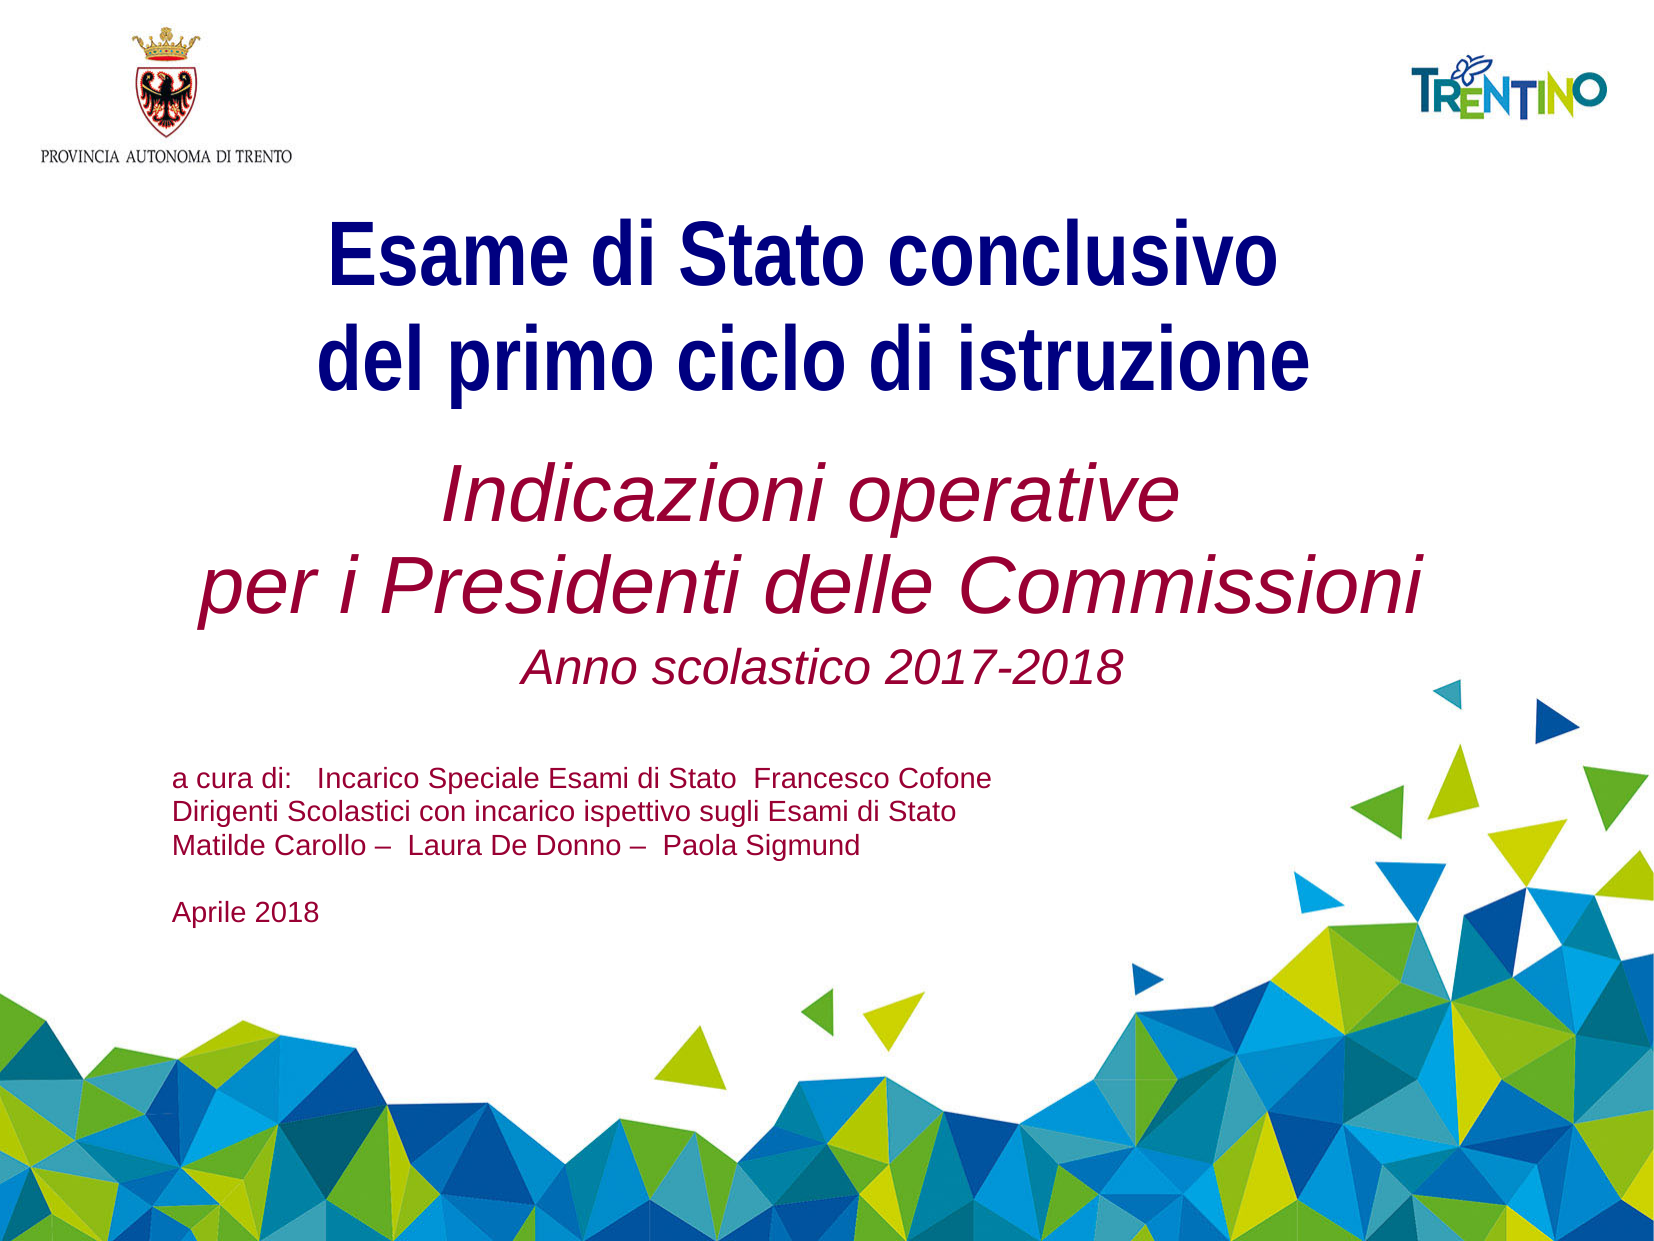

# Esame di Stato conclusivo del primo ciclo di istruzione
Indicazioni operative
per i Presidenti delle Commissioni
Anno scolastico 2017-2018
a cura di: Incarico Speciale Esami di Stato Francesco Cofone
Dirigenti Scolastici con incarico ispettivo sugli Esami di Stato
Matilde Carollo – Laura De Donno – Paola Sigmund
Aprile 2018